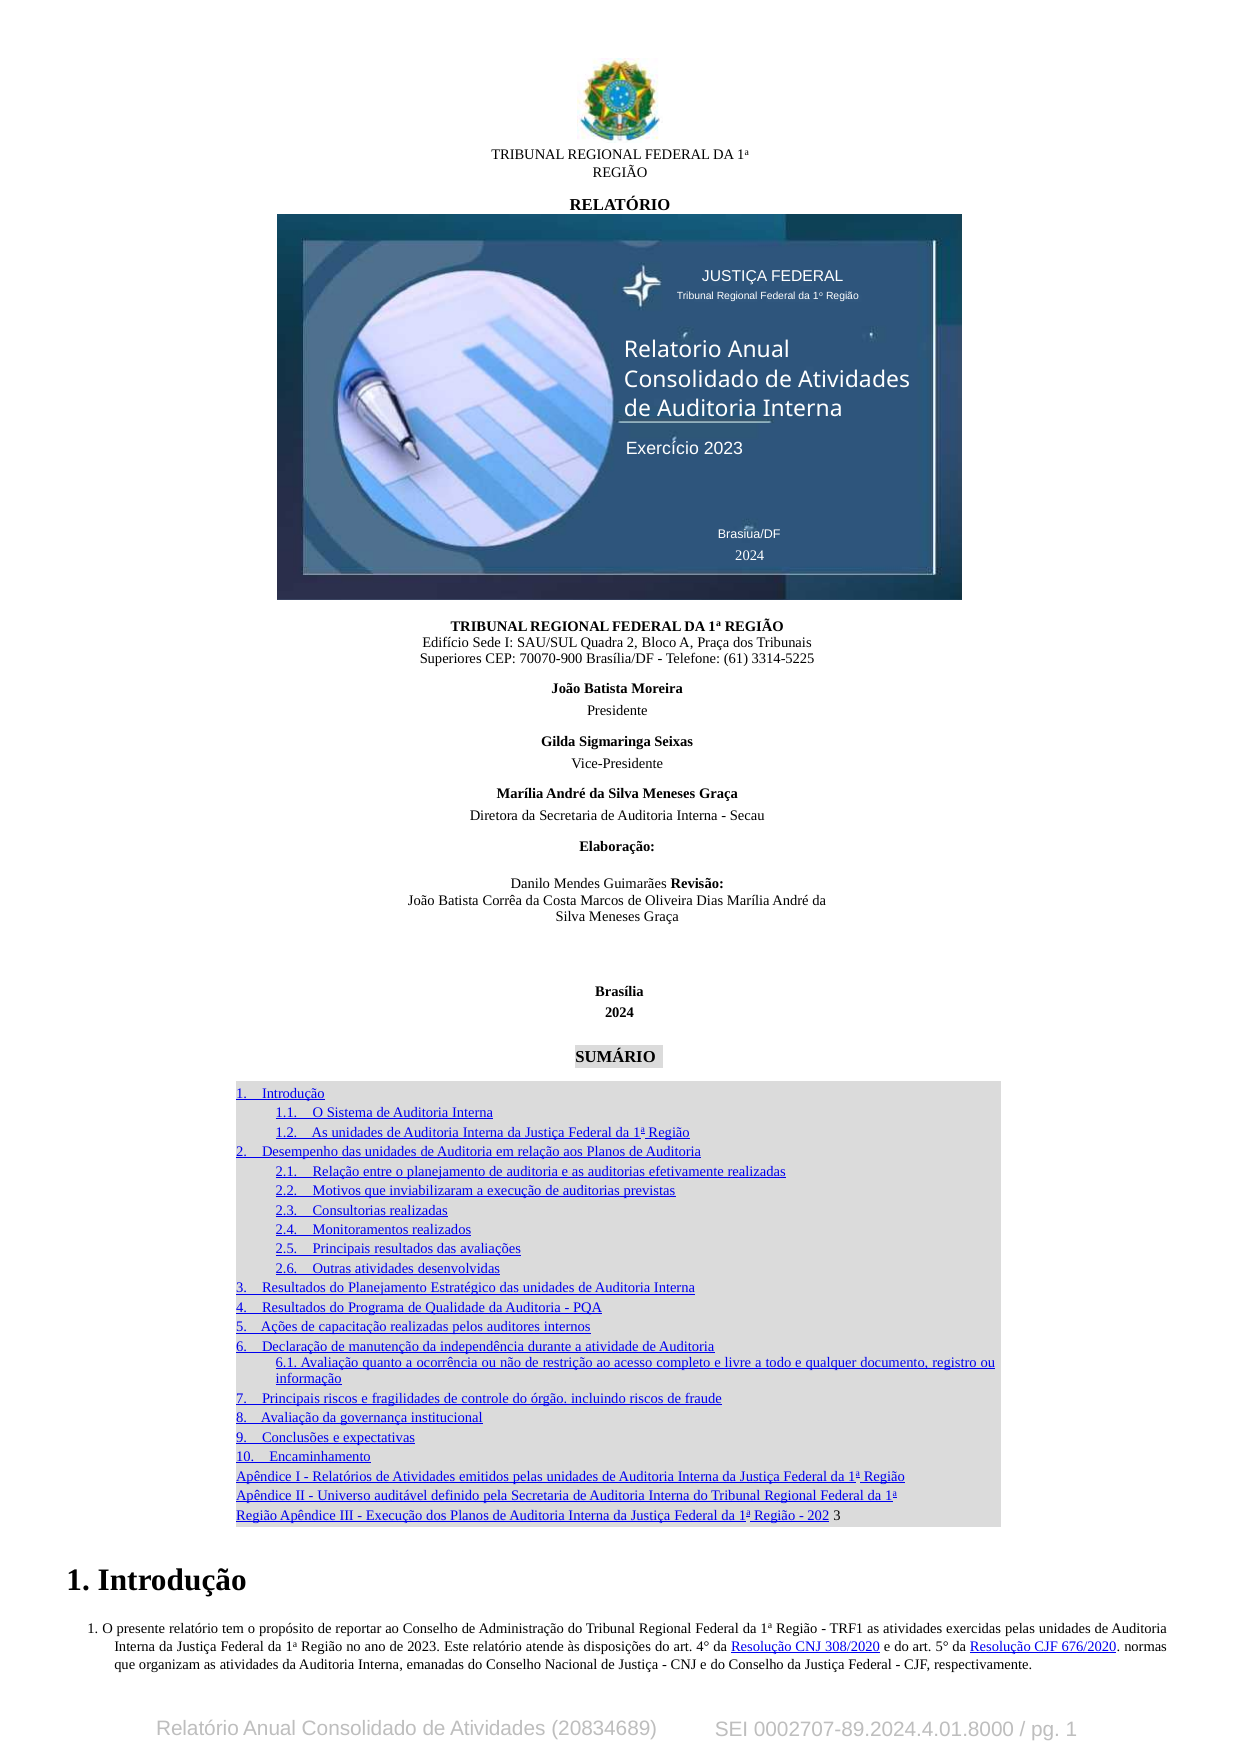

TRIBUNAL REGIONAL FEDERAL DA 1a REGIÃO
RELATÓRIO
JUSTIÇA FEDERAL
Tribunal Regional Federal da 1o Região
Relatorio Anual Consolidado de Atividades de Auditoria Interna
Exercício 2023
Brasiua/DF
2024
TRIBUNAL REGIONAL FEDERAL DA 1a REGIÃO
Edifício Sede I: SAU/SUL Quadra 2, Bloco A, Praça dos Tribunais Superiores CEP: 70070-900 Brasília/DF - Telefone: (61) 3314-5225
João Batista Moreira
Presidente
Gilda Sigmaringa Seixas
Vice-Presidente
Marília André da Silva Meneses Graça
Diretora da Secretaria de Auditoria Interna - Secau
Elaboração:
Danilo Mendes Guimarães Revisão:
João Batista Corrêa da Costa Marcos de Oliveira Dias Marília André da Silva Meneses Graça
Brasília
2024
SUMÁRIO
1. Introdução
1.1. O Sistema de Auditoria Interna
1.2. As unidades de Auditoria Interna da Justiça Federal da 1a Região
2. Desempenho das unidades de Auditoria em relação aos Planos de Auditoria
2.1. Relação entre o planejamento de auditoria e as auditorias efetivamente realizadas
2.2. Motivos que inviabilizaram a execução de auditorias previstas
2.3. Consultorias realizadas
2.4. Monitoramentos realizados
2.5. Principais resultados das avaliações
2.6. Outras atividades desenvolvidas
3. Resultados do Planejamento Estratégico das unidades de Auditoria Interna
4. Resultados do Programa de Qualidade da Auditoria - PQA
5. Ações de capacitação realizadas pelos auditores internos
6. Declaração de manutenção da independência durante a atividade de Auditoria
6.1. Avaliação quanto a ocorrência ou não de restrição ao acesso completo e livre a todo e qualquer documento, registro ou informação
7. Principais riscos e fragilidades de controle do órgão. incluindo riscos de fraude
8. Avaliação da governança institucional
9. Conclusões e expectativas
10. Encaminhamento
Apêndice I - Relatórios de Atividades emitidos pelas unidades de Auditoria Interna da Justiça Federal da 1a Região Apêndice II - Universo auditável definido pela Secretaria de Auditoria Interna do Tribunal Regional Federal da 1a Região Apêndice III - Execução dos Planos de Auditoria Interna da Justiça Federal da 1a Região - 202 3
1. Introdução
1. O presente relatório tem o propósito de reportar ao Conselho de Administração do Tribunal Regional Federal da 1a Região - TRF1 as atividades exercidas pelas unidades de Auditoria Interna da Justiça Federal da 1a Região no ano de 2023. Este relatório atende às disposições do art. 4° da Resolução CNJ 308/2020 e do art. 5° da Resolução CJF 676/2020. normas que organizam as atividades da Auditoria Interna, emanadas do Conselho Nacional de Justiça - CNJ e do Conselho da Justiça Federal - CJF, respectivamente.
Relatório Anual Consolidado de Atividades (20834689)
SEI 0002707-89.2024.4.01.8000 / pg. 1